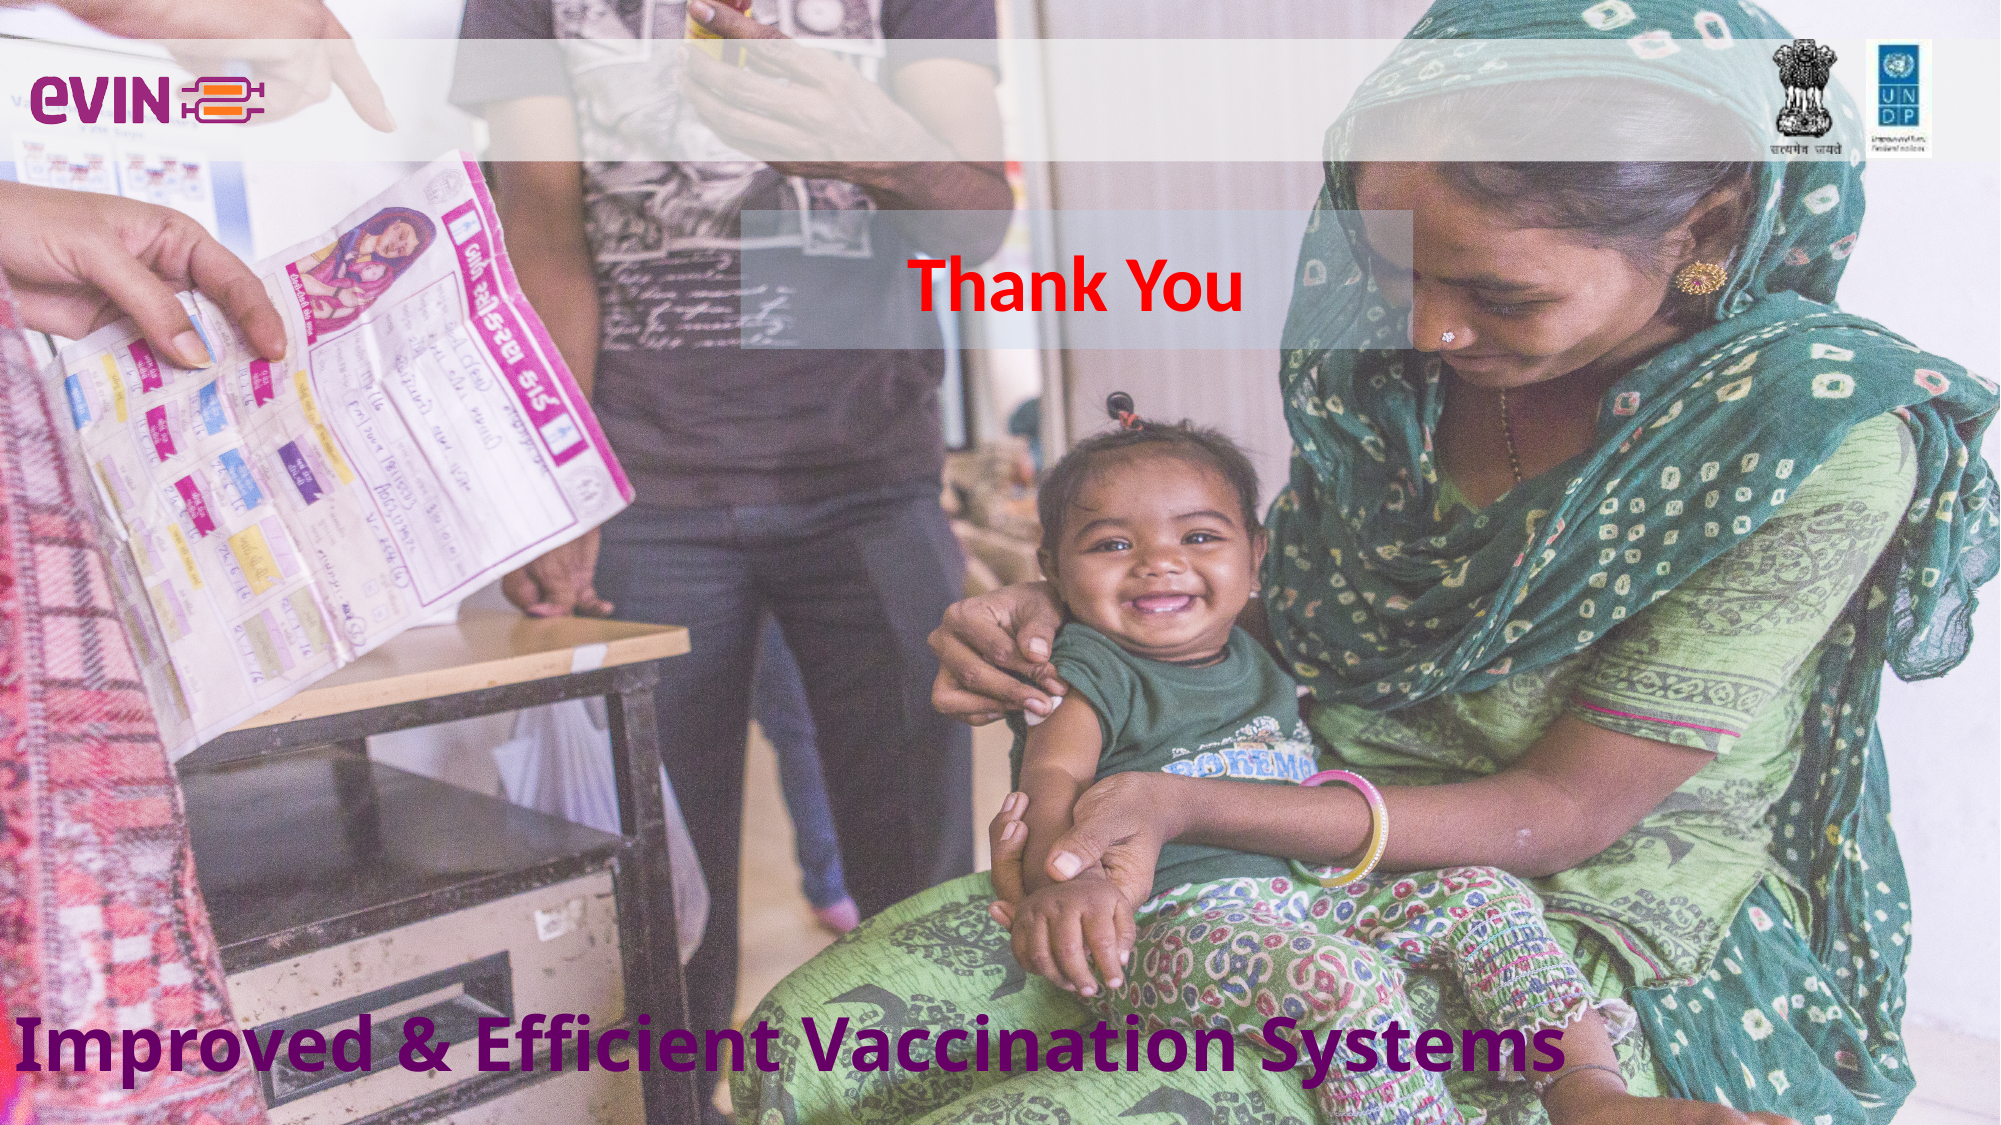

Thank You
Improved & Efficient Vaccination Systems